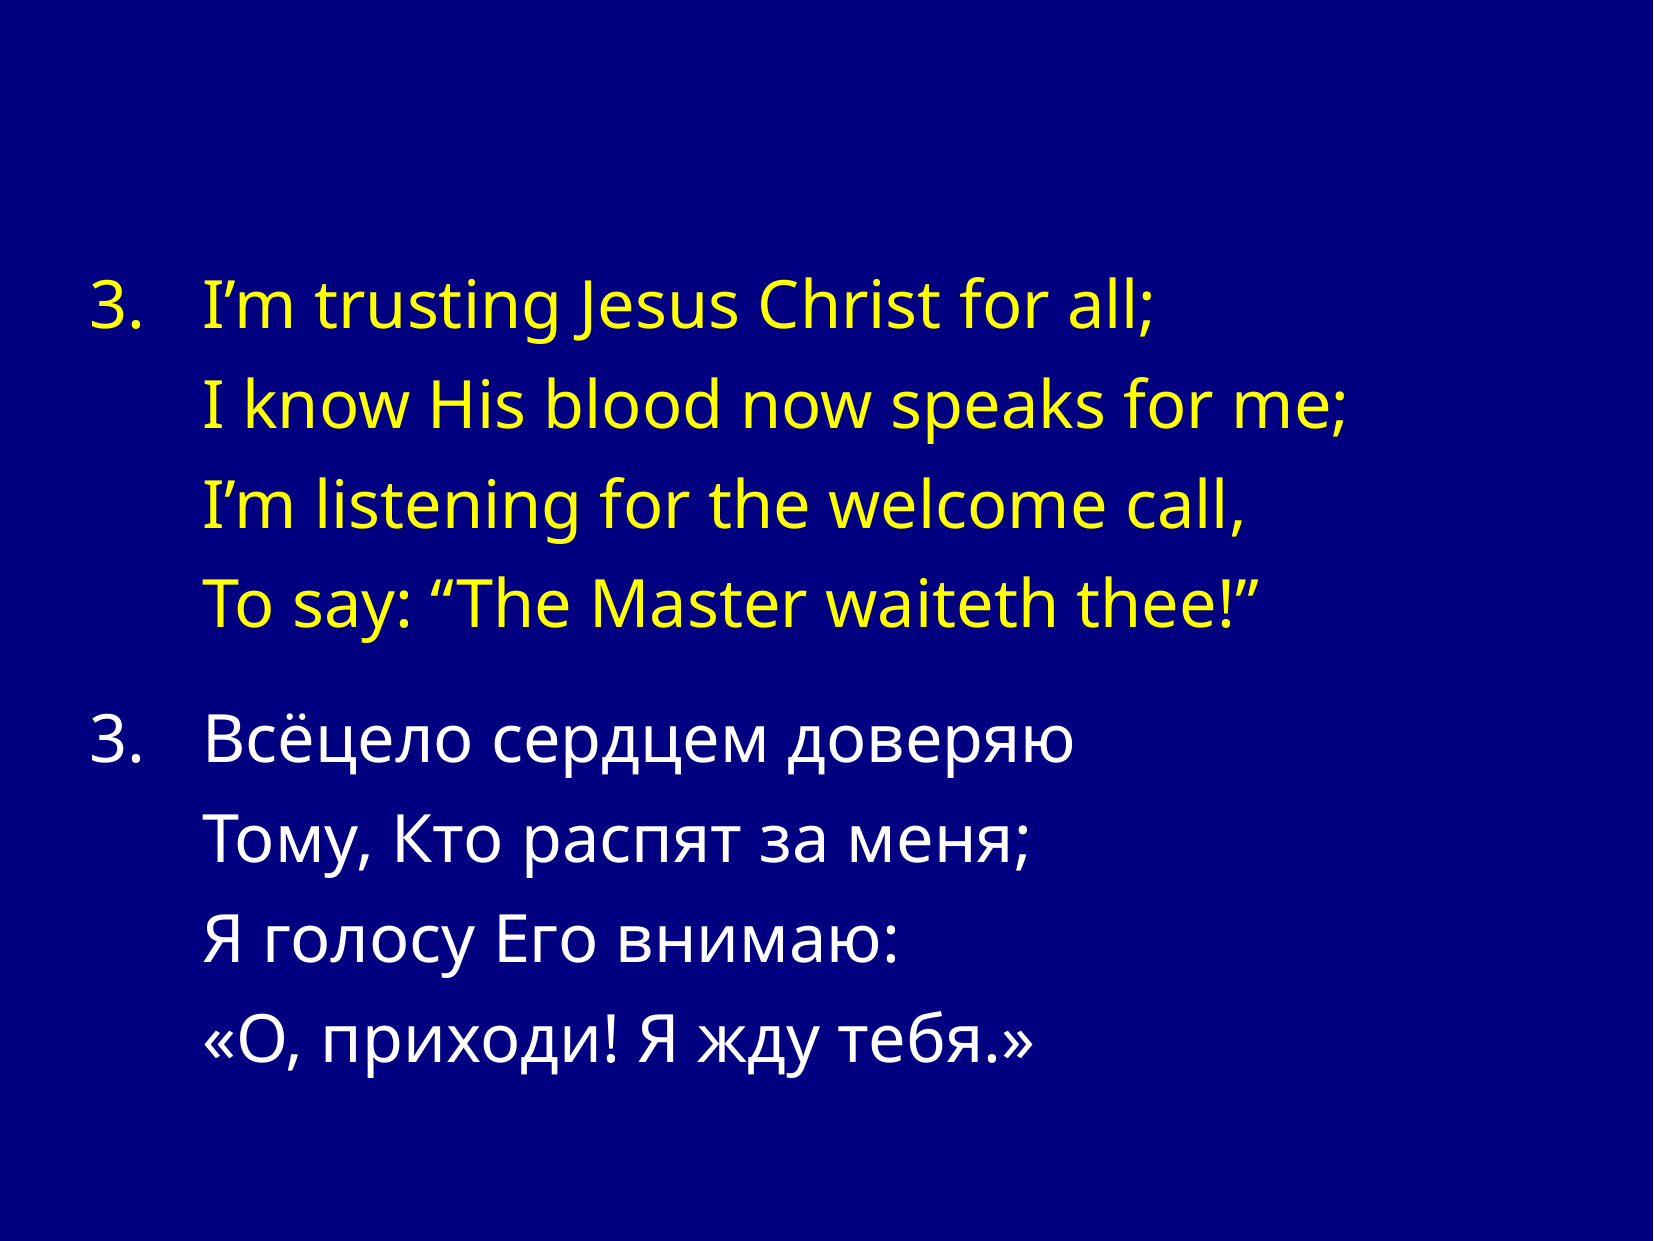

3.	I’m trusting Jesus Christ for all;
	I know His blood now speaks for me;
	I’m listening for the welcome call,
	To say: “The Master waiteth thee!”
3.	Всёцело сердцем доверяю
	Тому, Кто распят за меня;
	Я голосу Его внимаю:
	«О, приходи! Я жду тебя.»